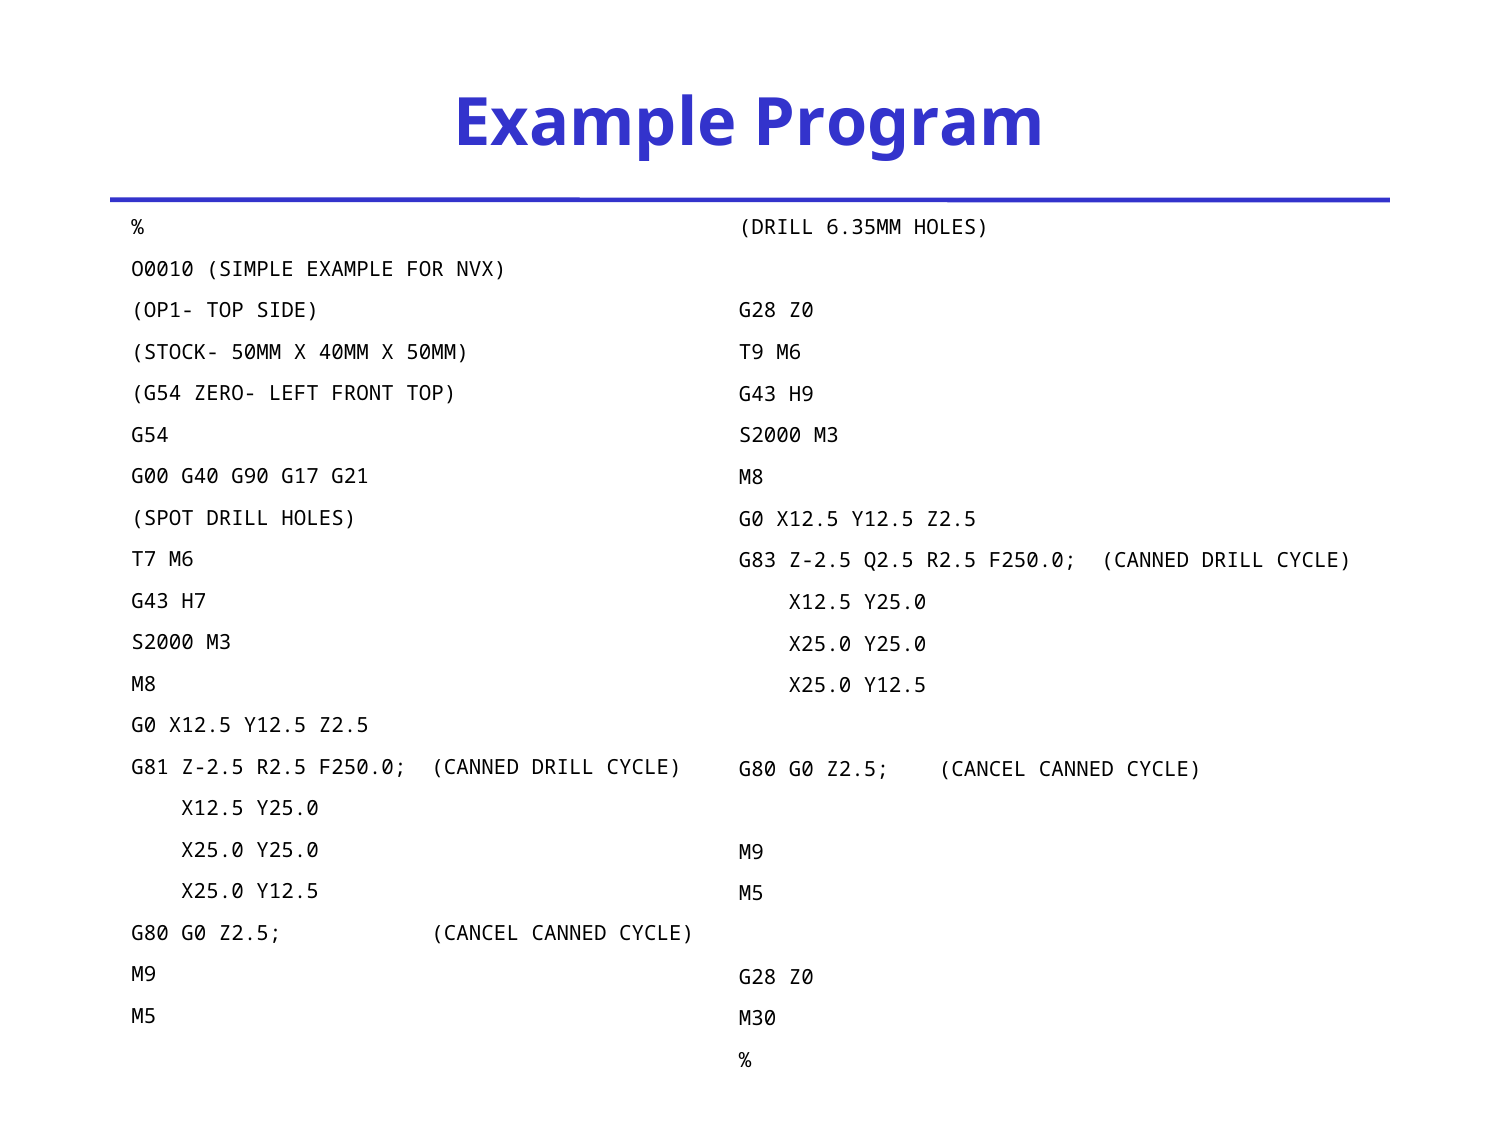

# Example Program
%
O0010 (SIMPLE EXAMPLE FOR NVX)
(OP1- TOP SIDE)
(STOCK- 50MM X 40MM X 50MM)
(G54 ZERO- LEFT FRONT TOP)
G54
G00 G40 G90 G17 G21
(SPOT DRILL HOLES)
T7 M6
G43 H7
S2000 M3
M8
G0 X12.5 Y12.5 Z2.5
G81 Z-2.5 R2.5 F250.0; (CANNED DRILL CYCLE)
 X12.5 Y25.0
 X25.0 Y25.0
 X25.0 Y12.5
G80 G0 Z2.5; (CANCEL CANNED CYCLE)
M9
M5
(DRILL 6.35MM HOLES)
G28 Z0
T9 M6
G43 H9
S2000 M3
M8
G0 X12.5 Y12.5 Z2.5
G83 Z-2.5 Q2.5 R2.5 F250.0; (CANNED DRILL CYCLE)
 X12.5 Y25.0
 X25.0 Y25.0
 X25.0 Y12.5
G80 G0 Z2.5; (CANCEL CANNED CYCLE)
M9
M5
G28 Z0
M30
%